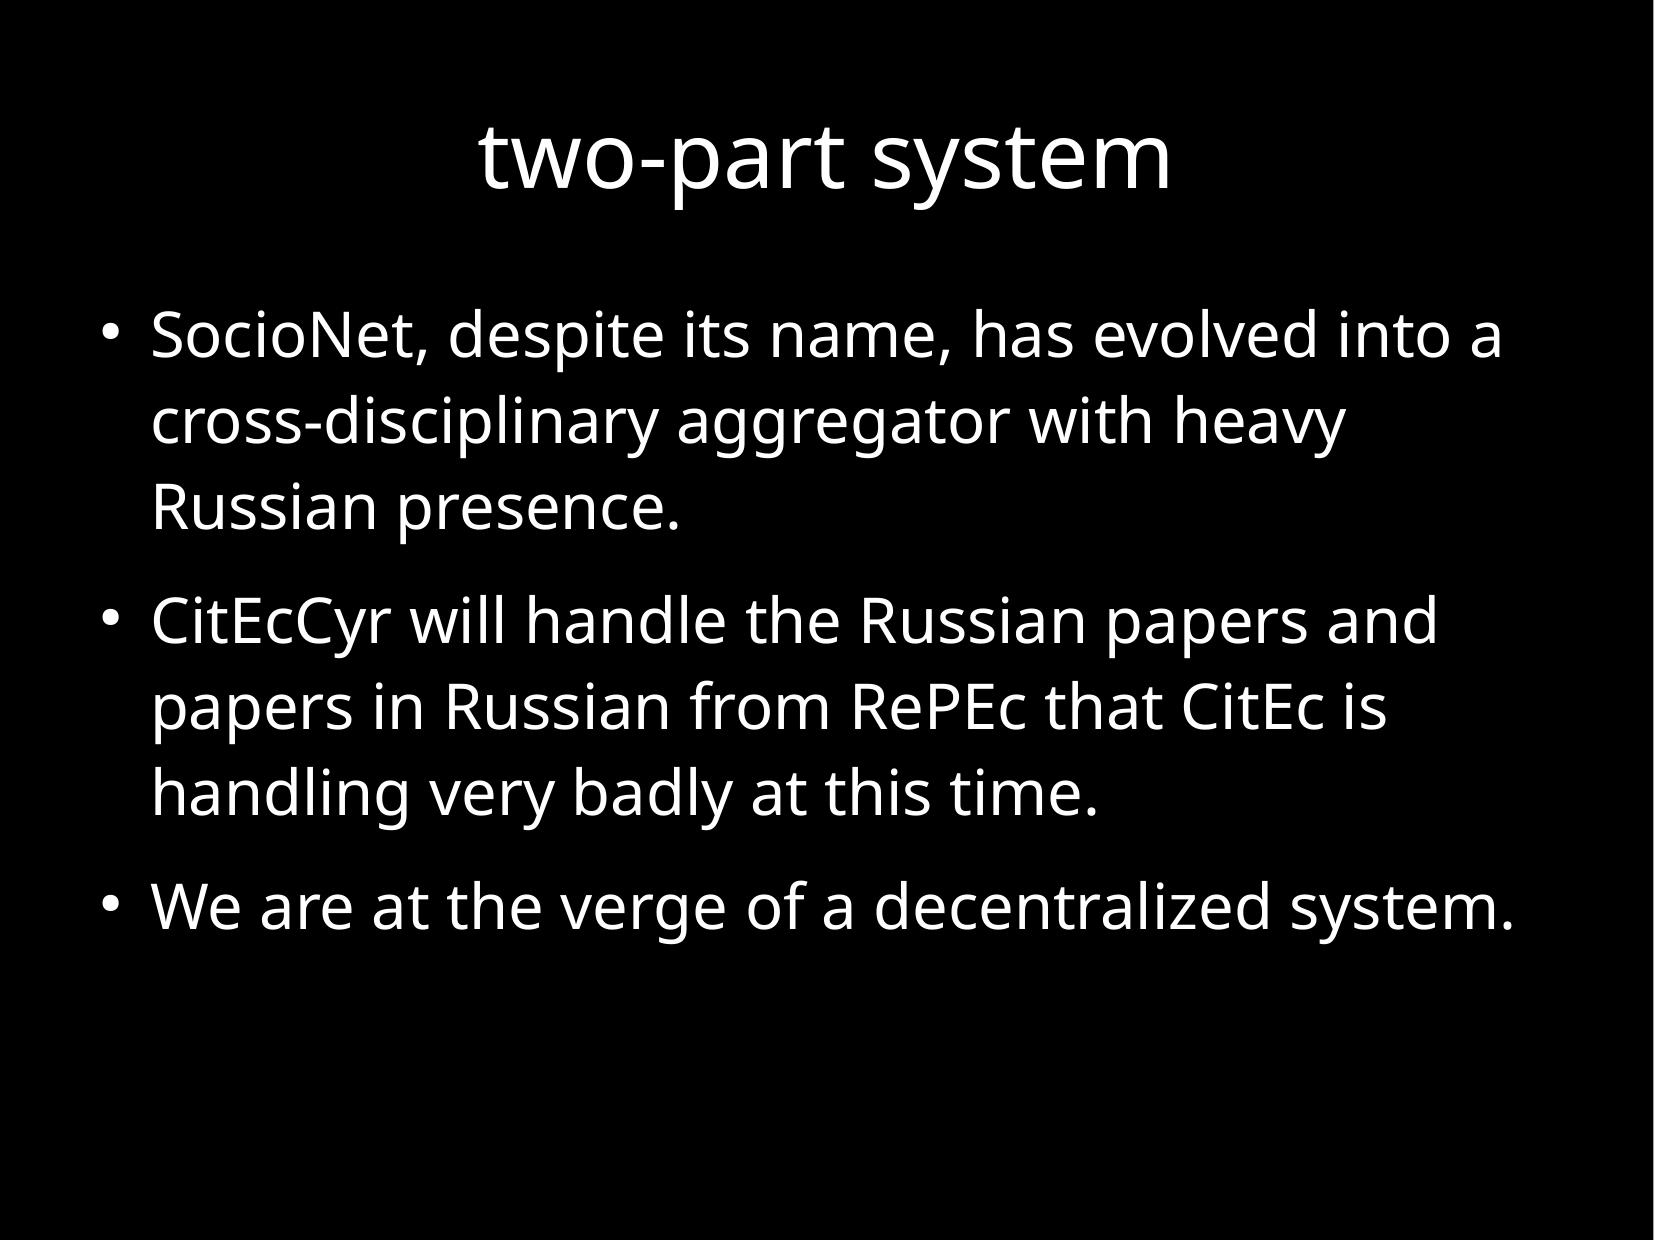

# two-part system
SocioNet, despite its name, has evolved into a cross-disciplinary aggregator with heavy Russian presence.
CitEcCyr will handle the Russian papers and papers in Russian from RePEc that CitEc is handling very badly at this time.
We are at the verge of a decentralized system.